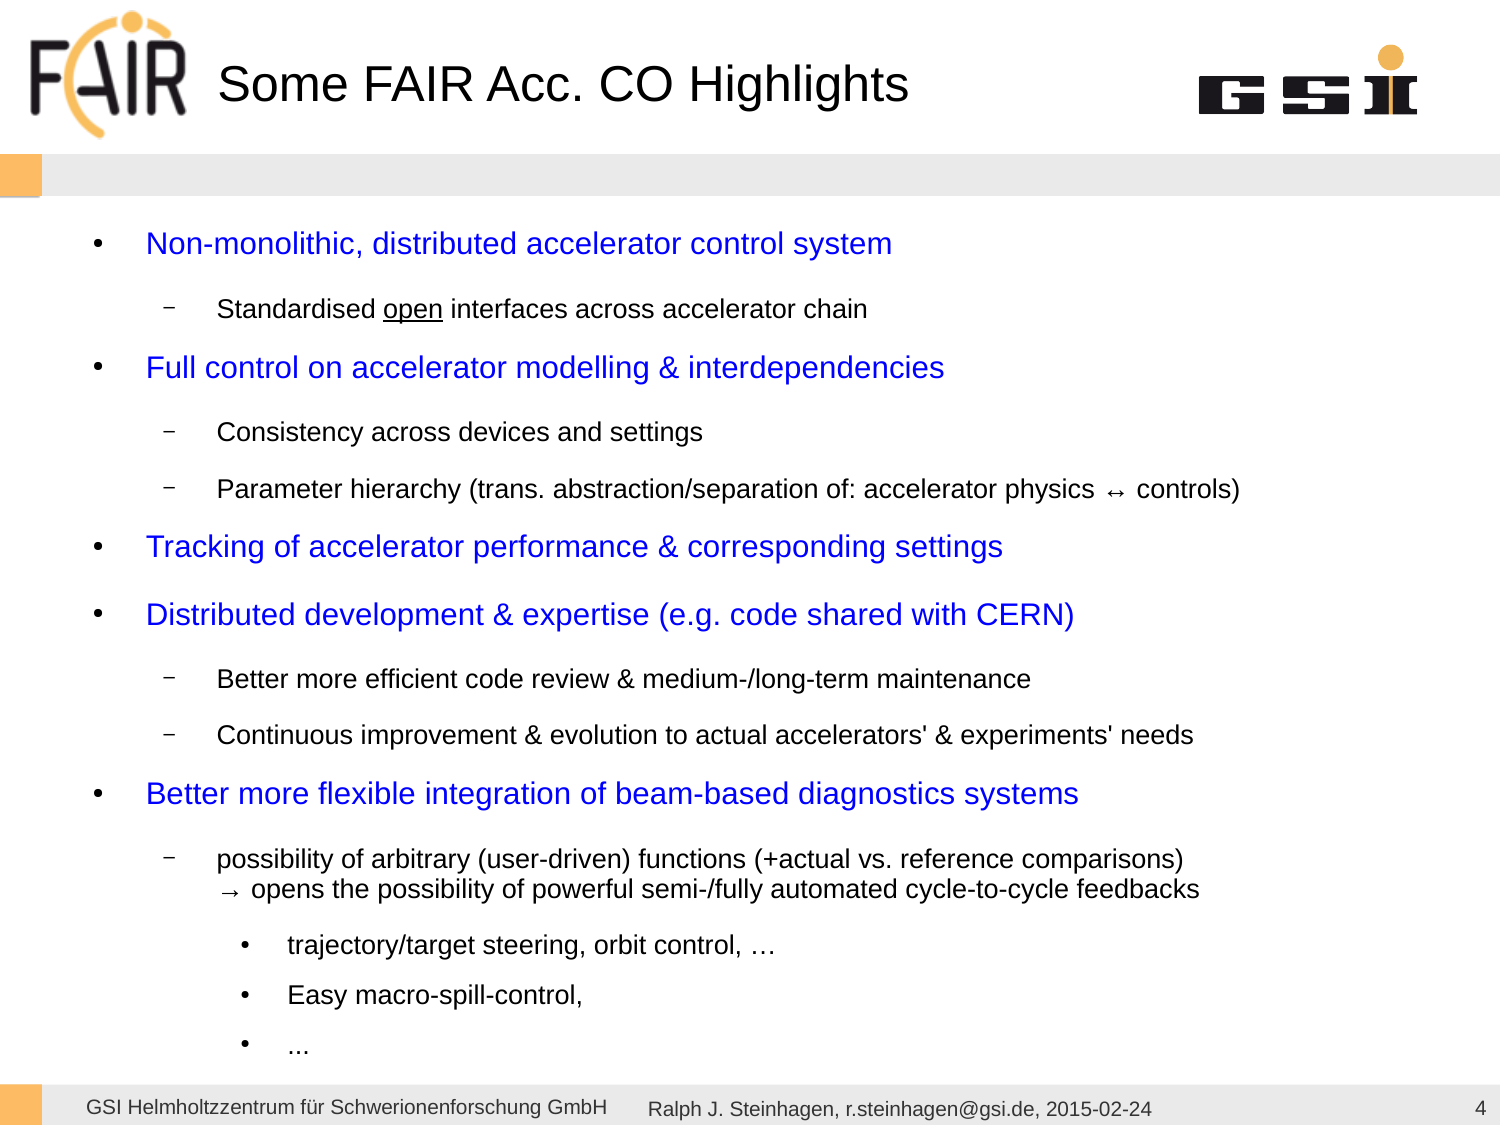

# Some FAIR Acc. CO Highlights
Non-monolithic, distributed accelerator control system
Standardised open interfaces across accelerator chain
Full control on accelerator modelling & interdependencies
Consistency across devices and settings
Parameter hierarchy (trans. abstraction/separation of: accelerator physics ↔ controls)
Tracking of accelerator performance & corresponding settings
Distributed development & expertise (e.g. code shared with CERN)
Better more efficient code review & medium-/long-term maintenance
Continuous improvement & evolution to actual accelerators' & experiments' needs
Better more flexible integration of beam-based diagnostics systems
possibility of arbitrary (user-driven) functions (+actual vs. reference comparisons) 	 	→ opens the possibility of powerful semi-/fully automated cycle-to-cycle feedbacks
trajectory/target steering, orbit control, …
Easy macro-spill-control,
...